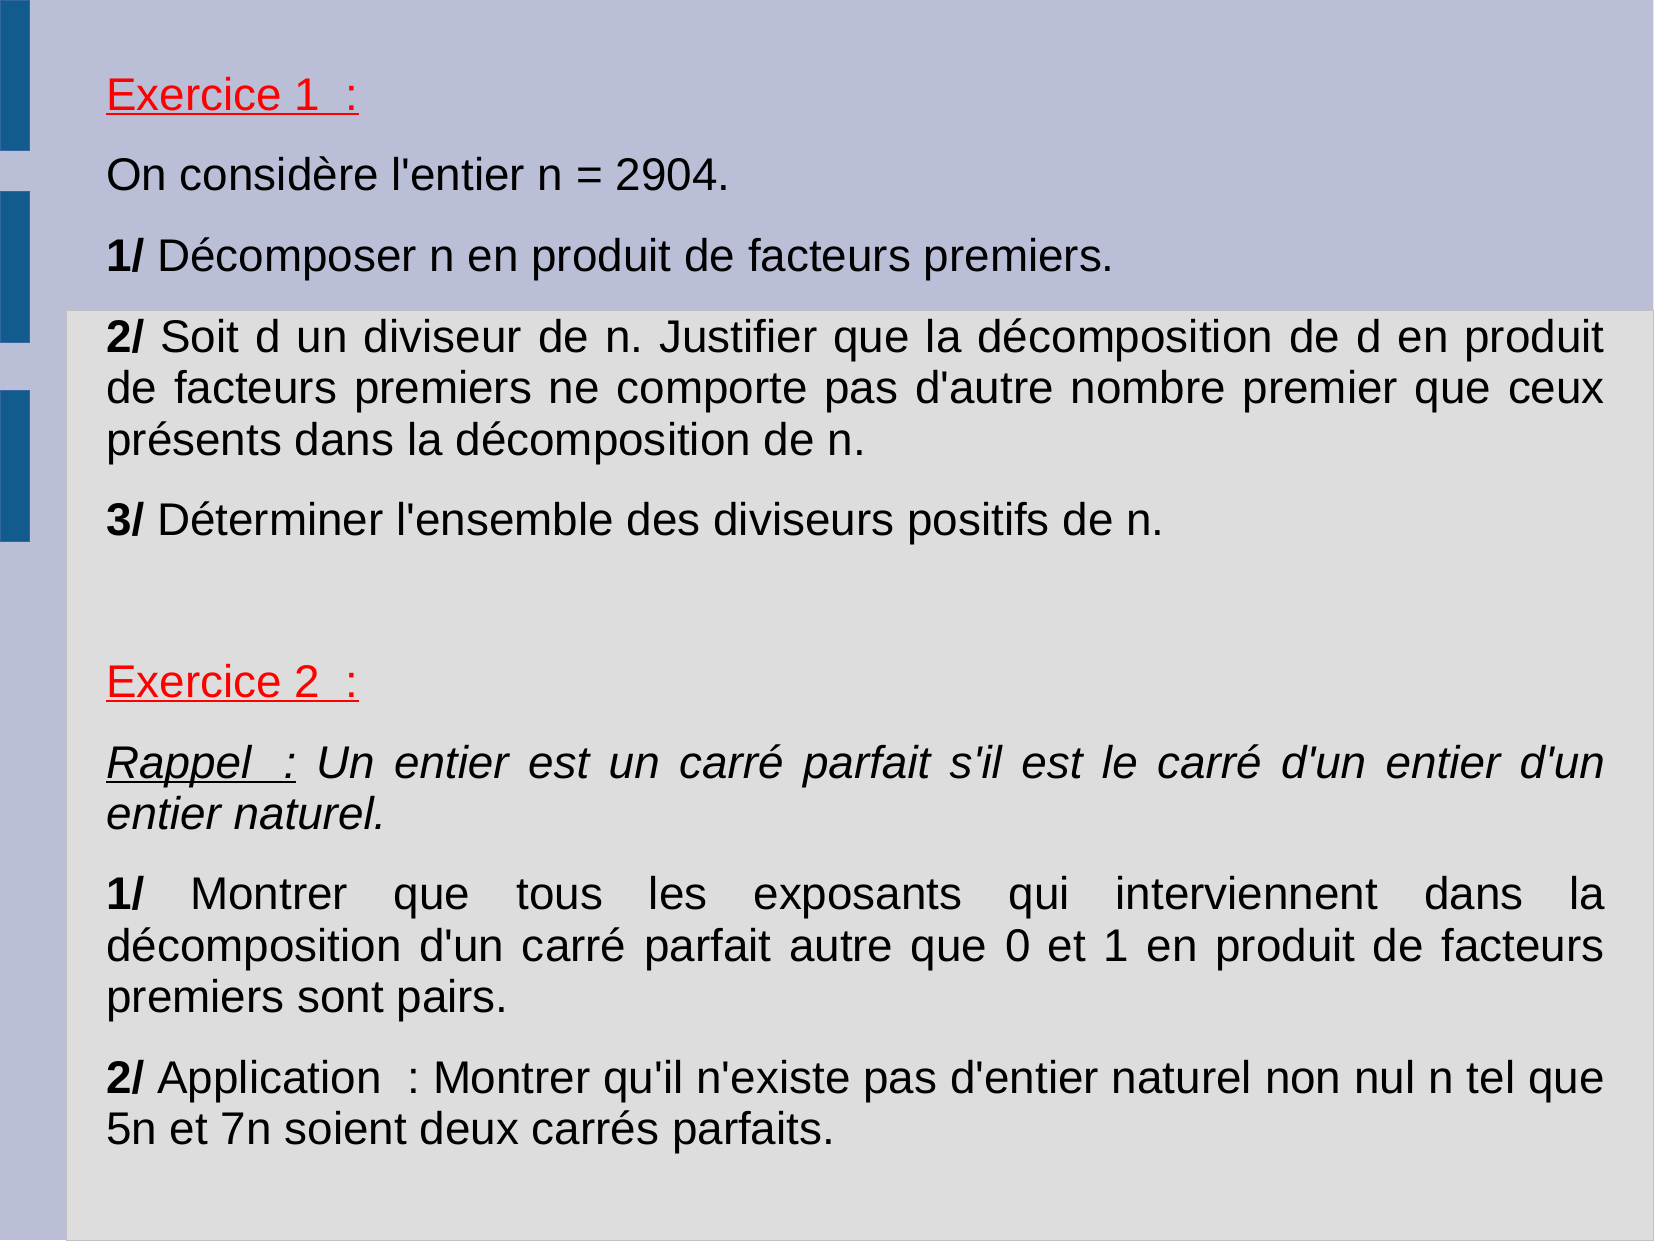

# Exercice 1  :
On considère l'entier n = 2904.
1/ Décomposer n en produit de facteurs premiers.
2/ Soit d un diviseur de n. Justifier que la décomposition de d en produit de facteurs premiers ne comporte pas d'autre nombre premier que ceux présents dans la décomposition de n.
3/ Déterminer l'ensemble des diviseurs positifs de n.
Exercice 2  :
Rappel  : Un entier est un carré parfait s'il est le carré d'un entier d'un entier naturel.
1/ Montrer que tous les exposants qui interviennent dans la décomposition d'un carré parfait autre que 0 et 1 en produit de facteurs premiers sont pairs.
2/ Application  : Montrer qu'il n'existe pas d'entier naturel non nul n tel que 5n et 7n soient deux carrés parfaits.